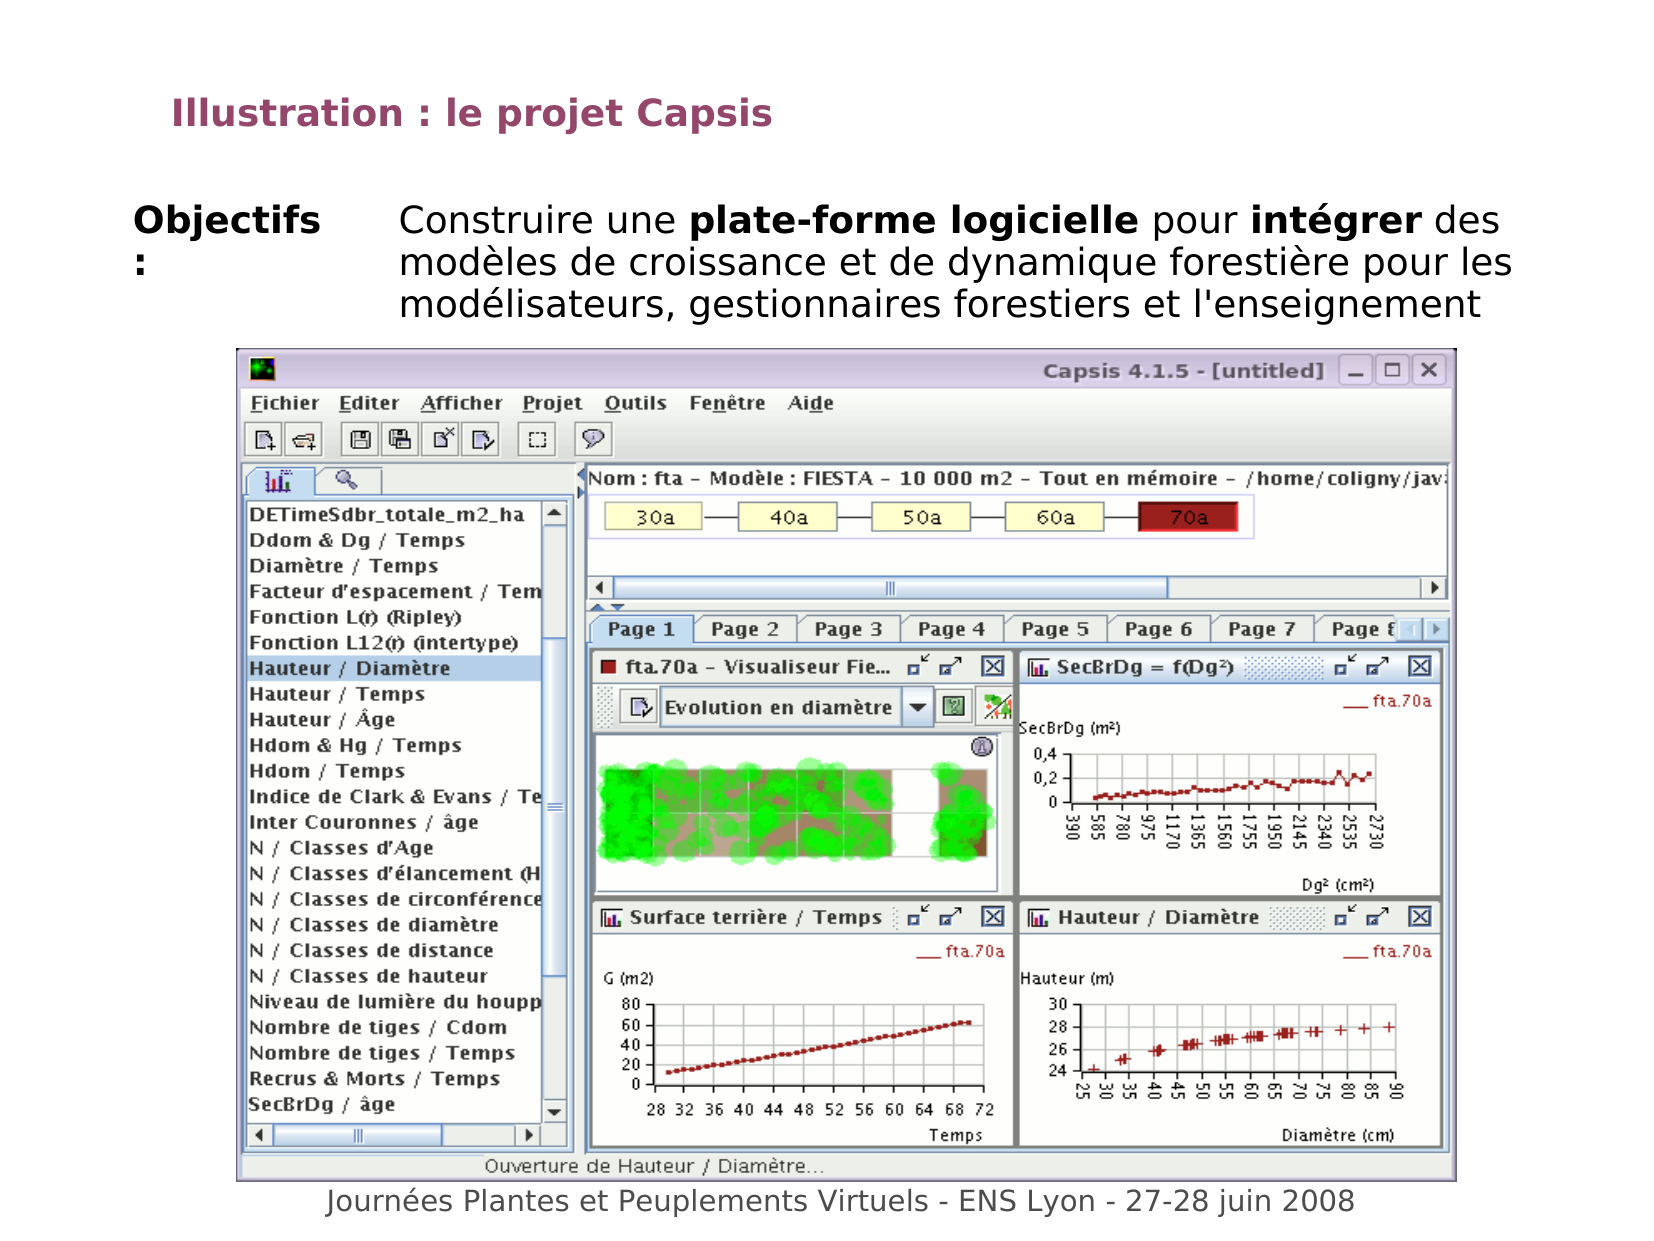

Illustration : le projet Capsis
Construire une plate-forme logicielle pour intégrer des modèles de croissance et de dynamique forestière pour les modélisateurs, gestionnaires forestiers et l'enseignement
Objectifs :
Journées Plantes et Peuplements Virtuels - ENS Lyon - 27-28 juin 2008